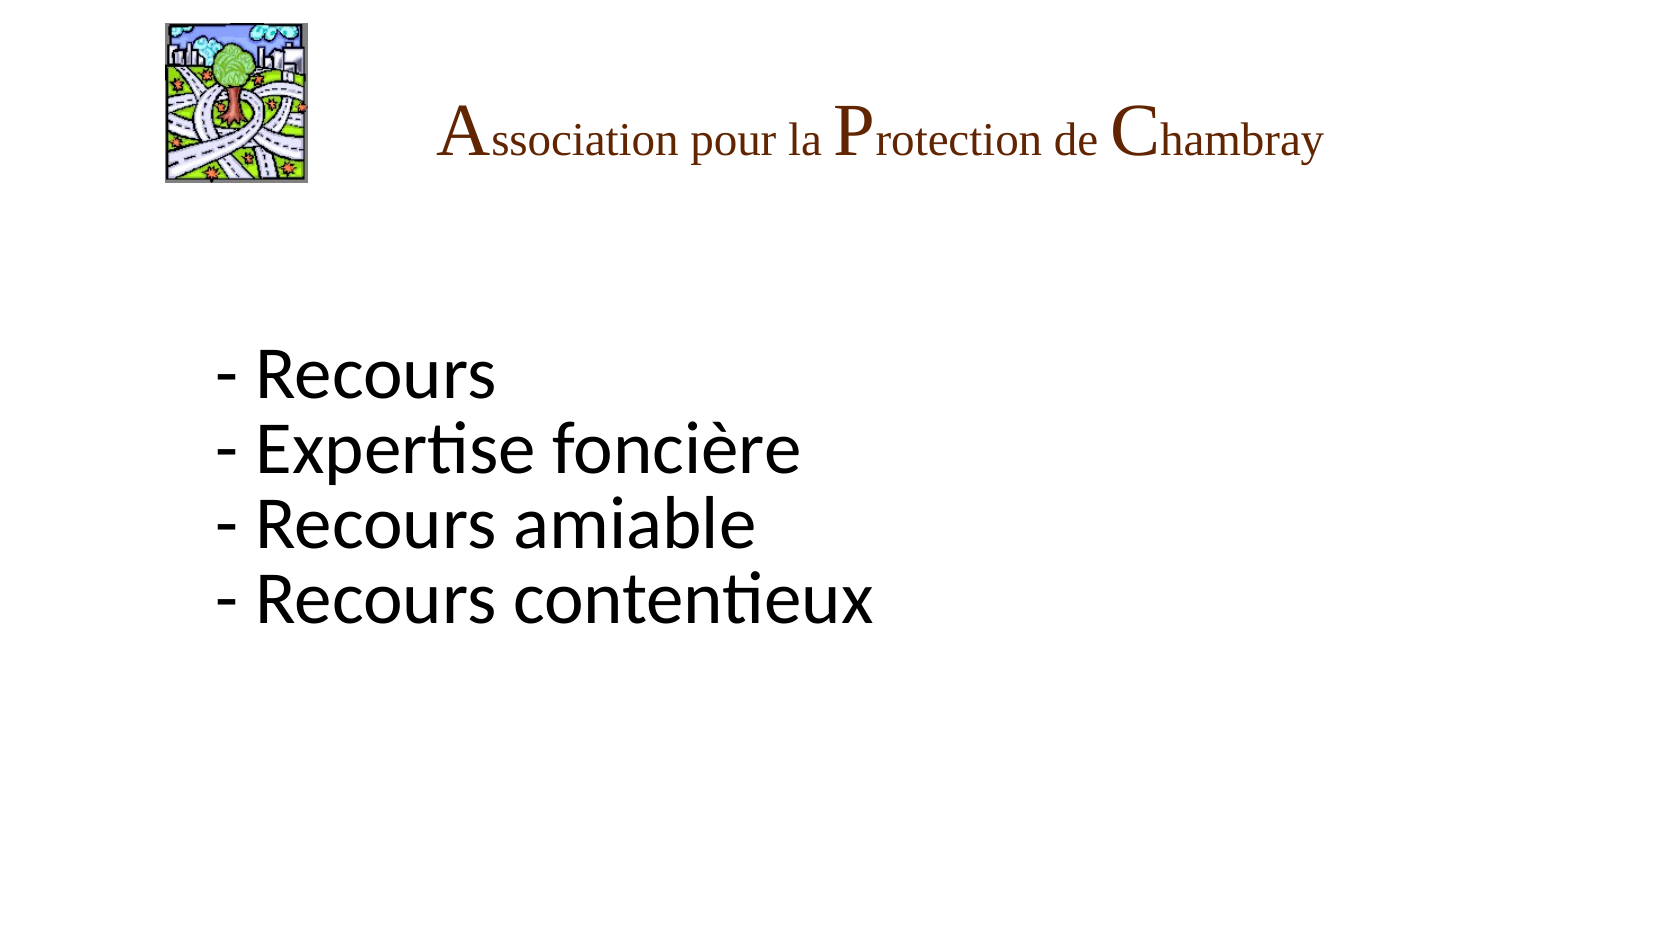

Association pour la Protection de Chambray
- Recours
- Expertise foncière
- Recours amiable
- Recours contentieux